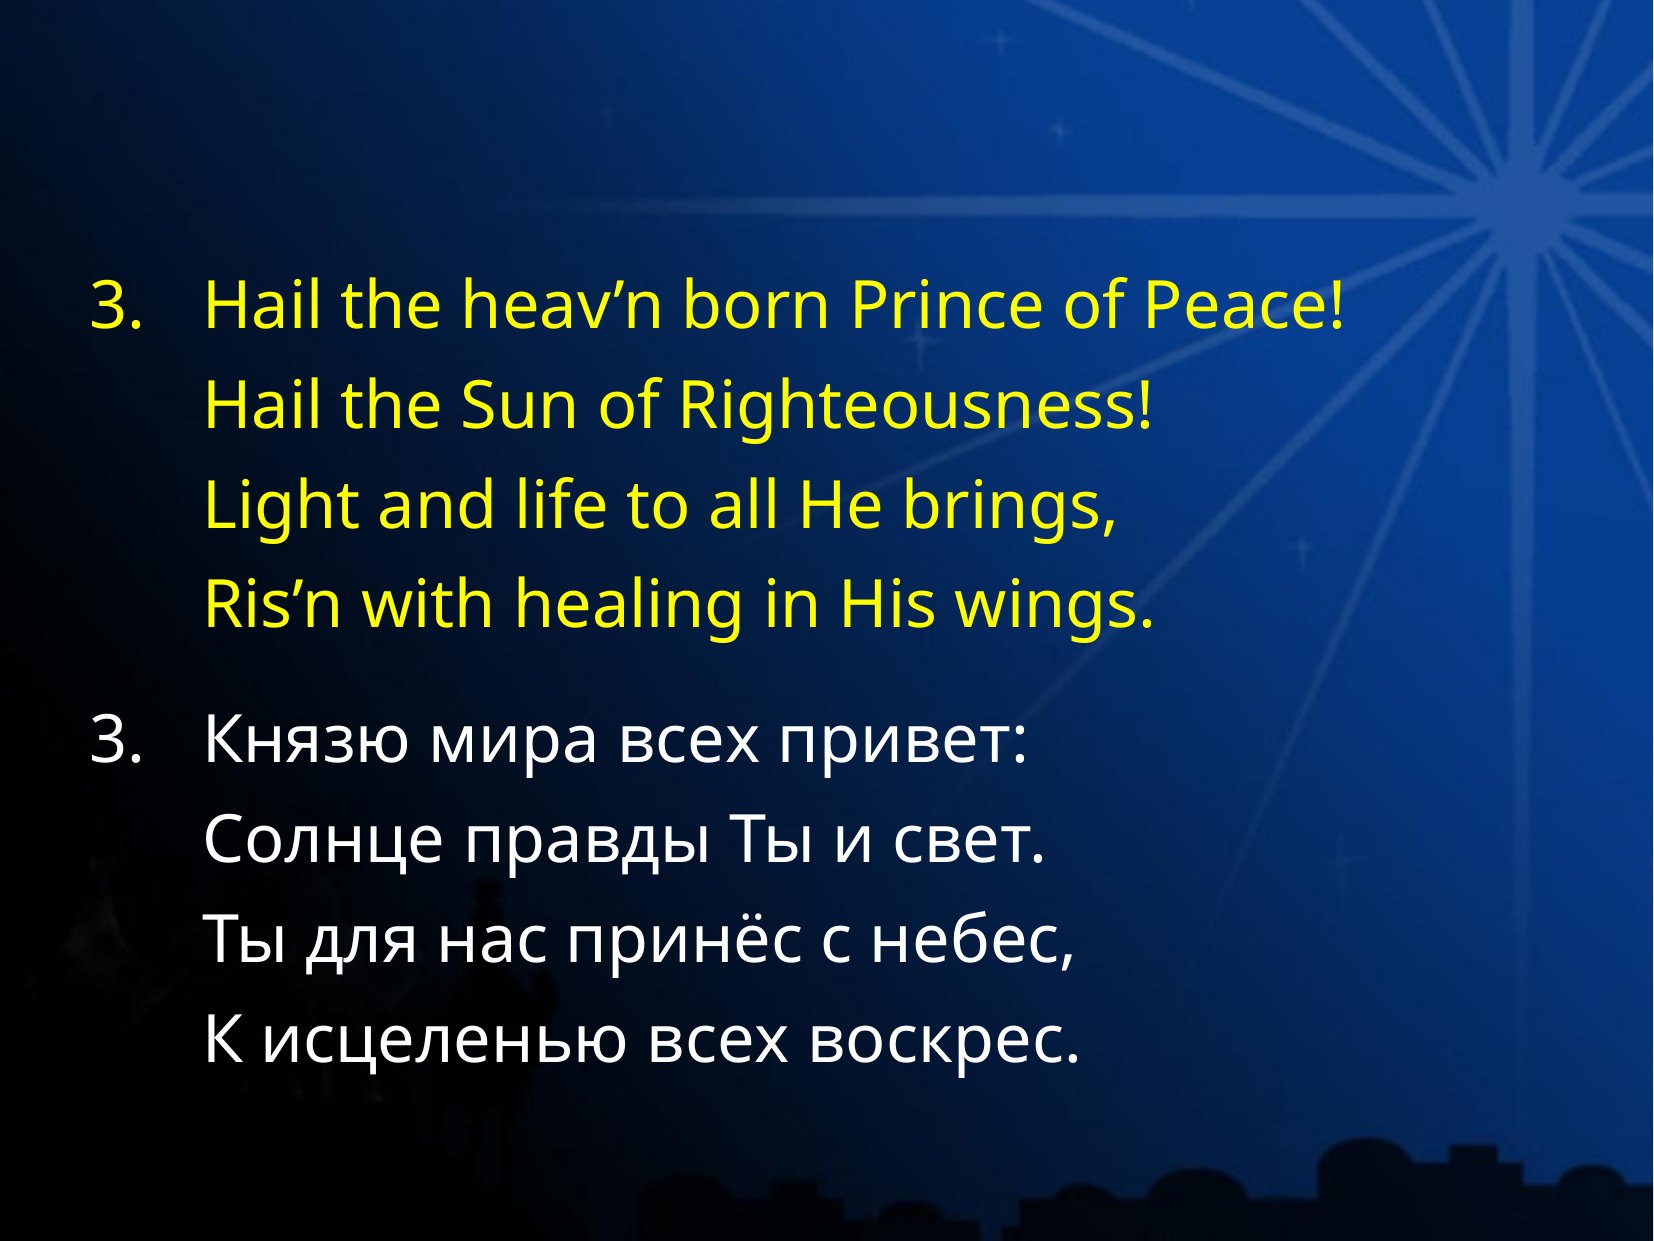

3.	Hail the heav’n born Prince of Peace!
	Hail the Sun of Righteousness!
	Light and life to all He brings,
	Ris’n with healing in His wings.
3.	Князю мира всех привет:
	Солнце правды Ты и свет.
	Ты для нас принёс с небес,
	К исцеленью всех воскрес.